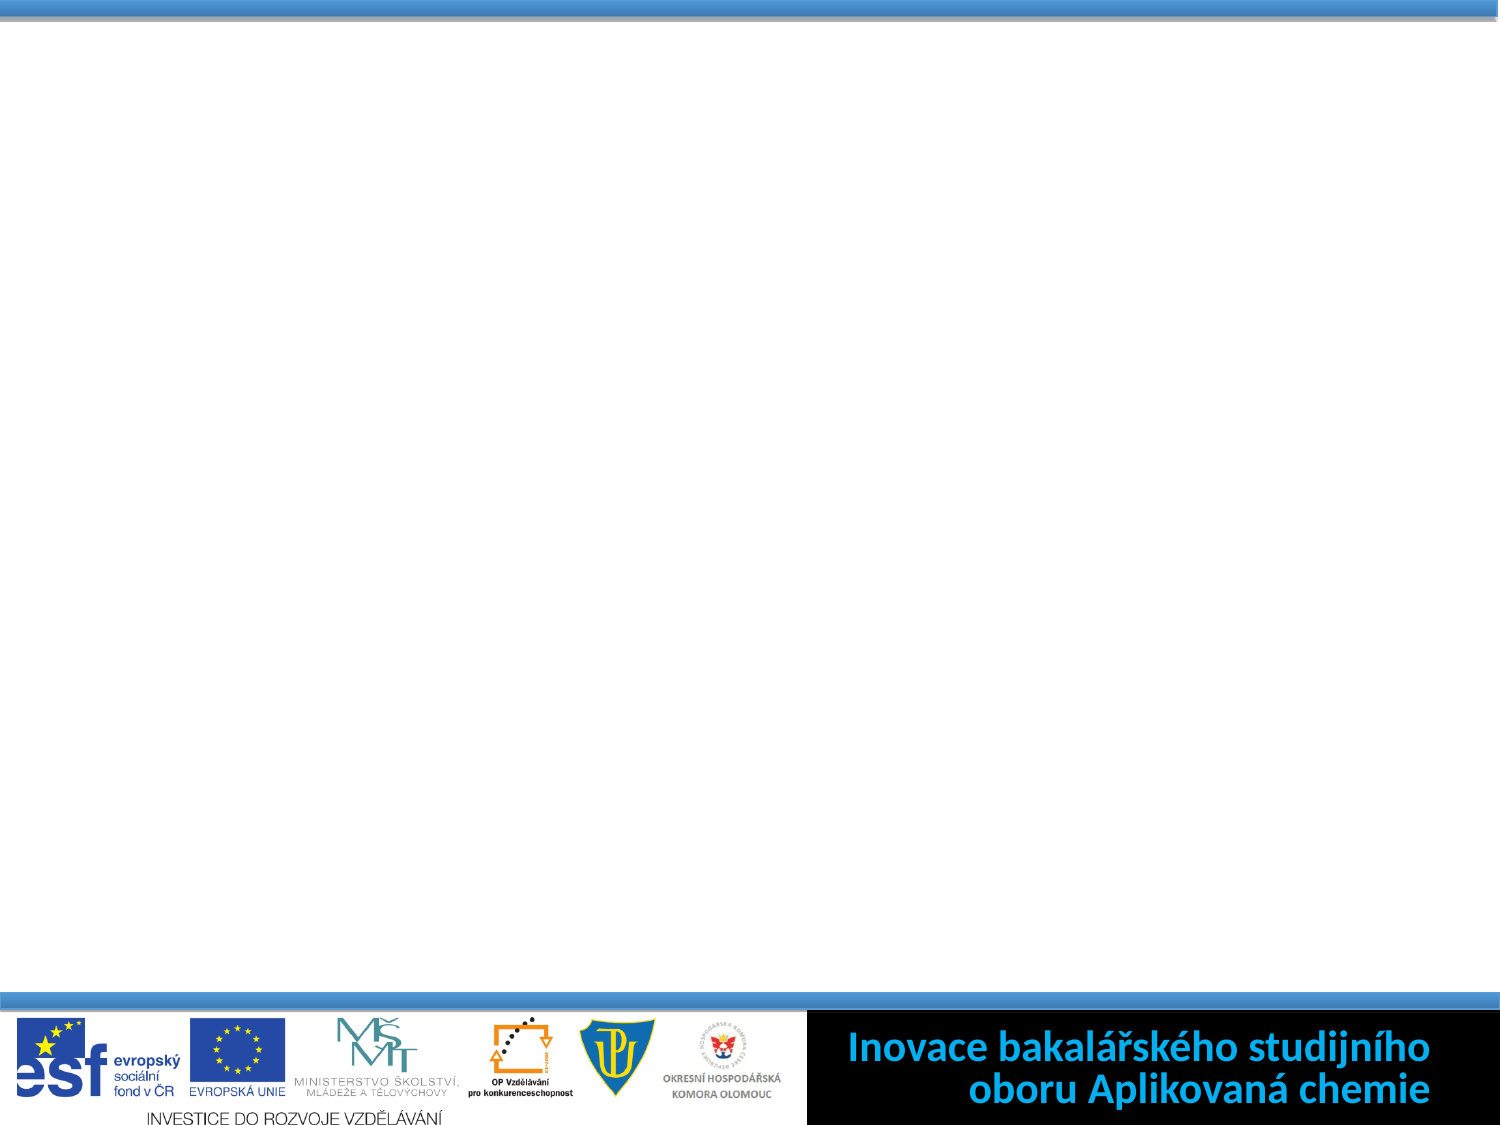

#
Inovace bakalářského studijního oboru Aplikovaná chemie